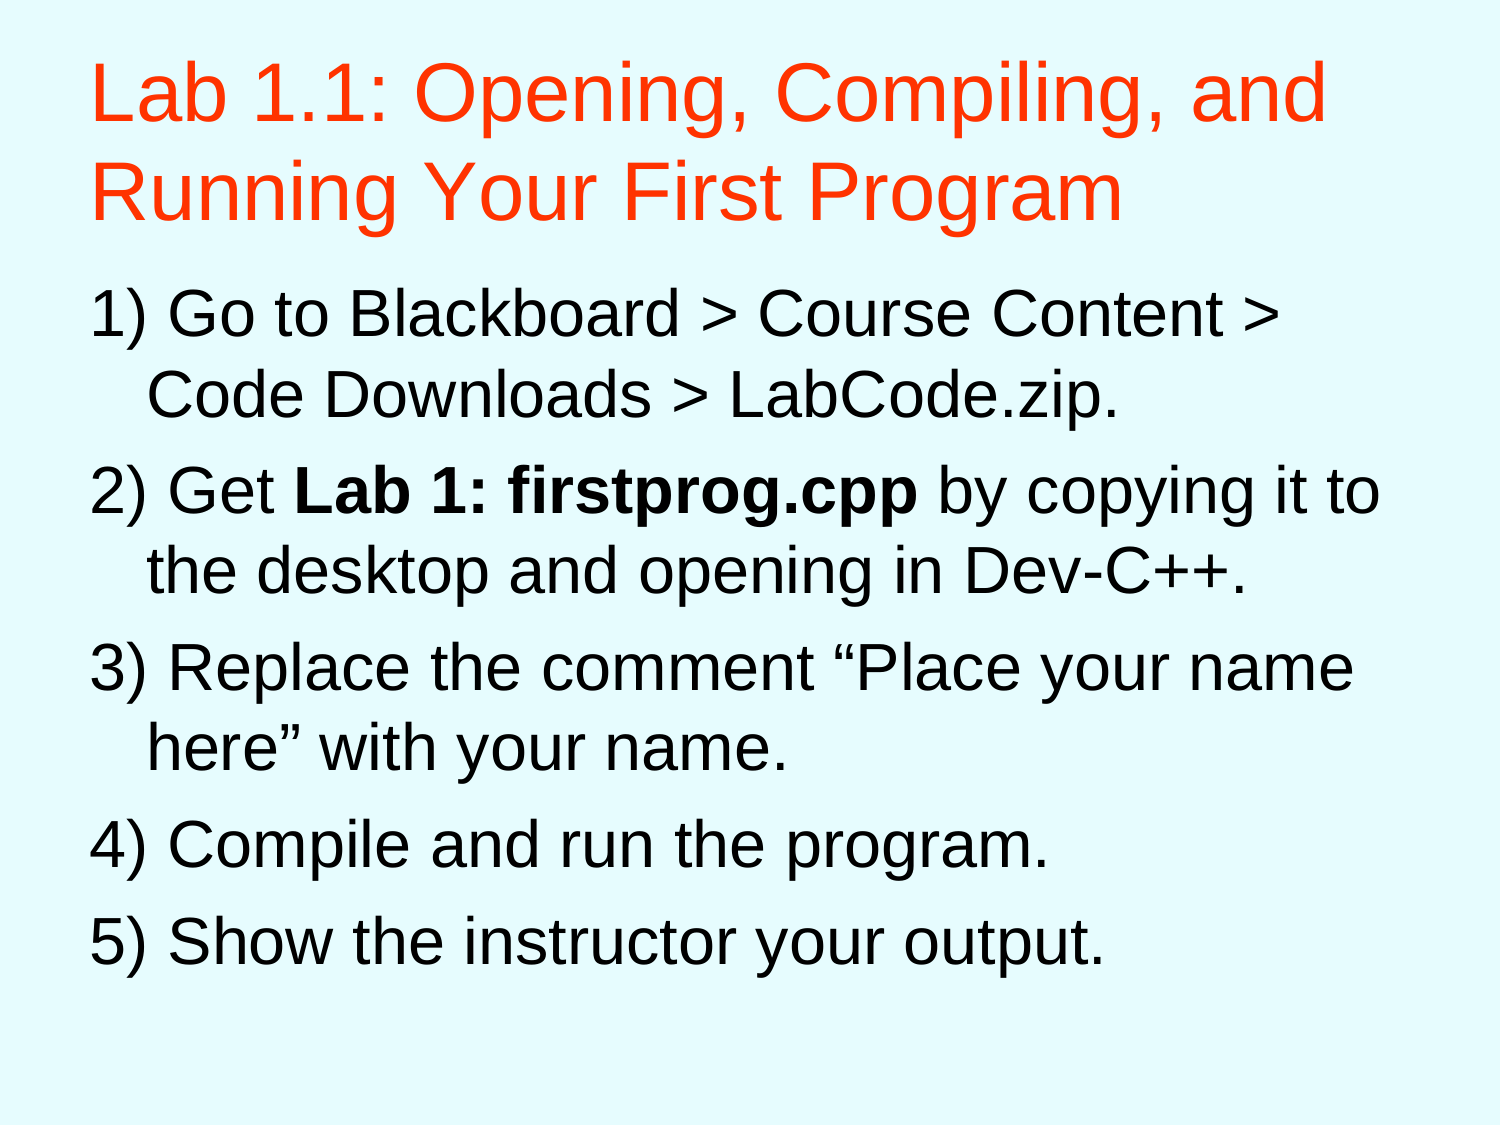

# Lab 1.1: Opening, Compiling, and Running Your First Program
 Go to Blackboard > Course Content > Code Downloads > LabCode.zip.
 Get Lab 1: firstprog.cpp by copying it to the desktop and opening in Dev-C++.
 Replace the comment “Place your name here” with your name.
 Compile and run the program.
 Show the instructor your output.